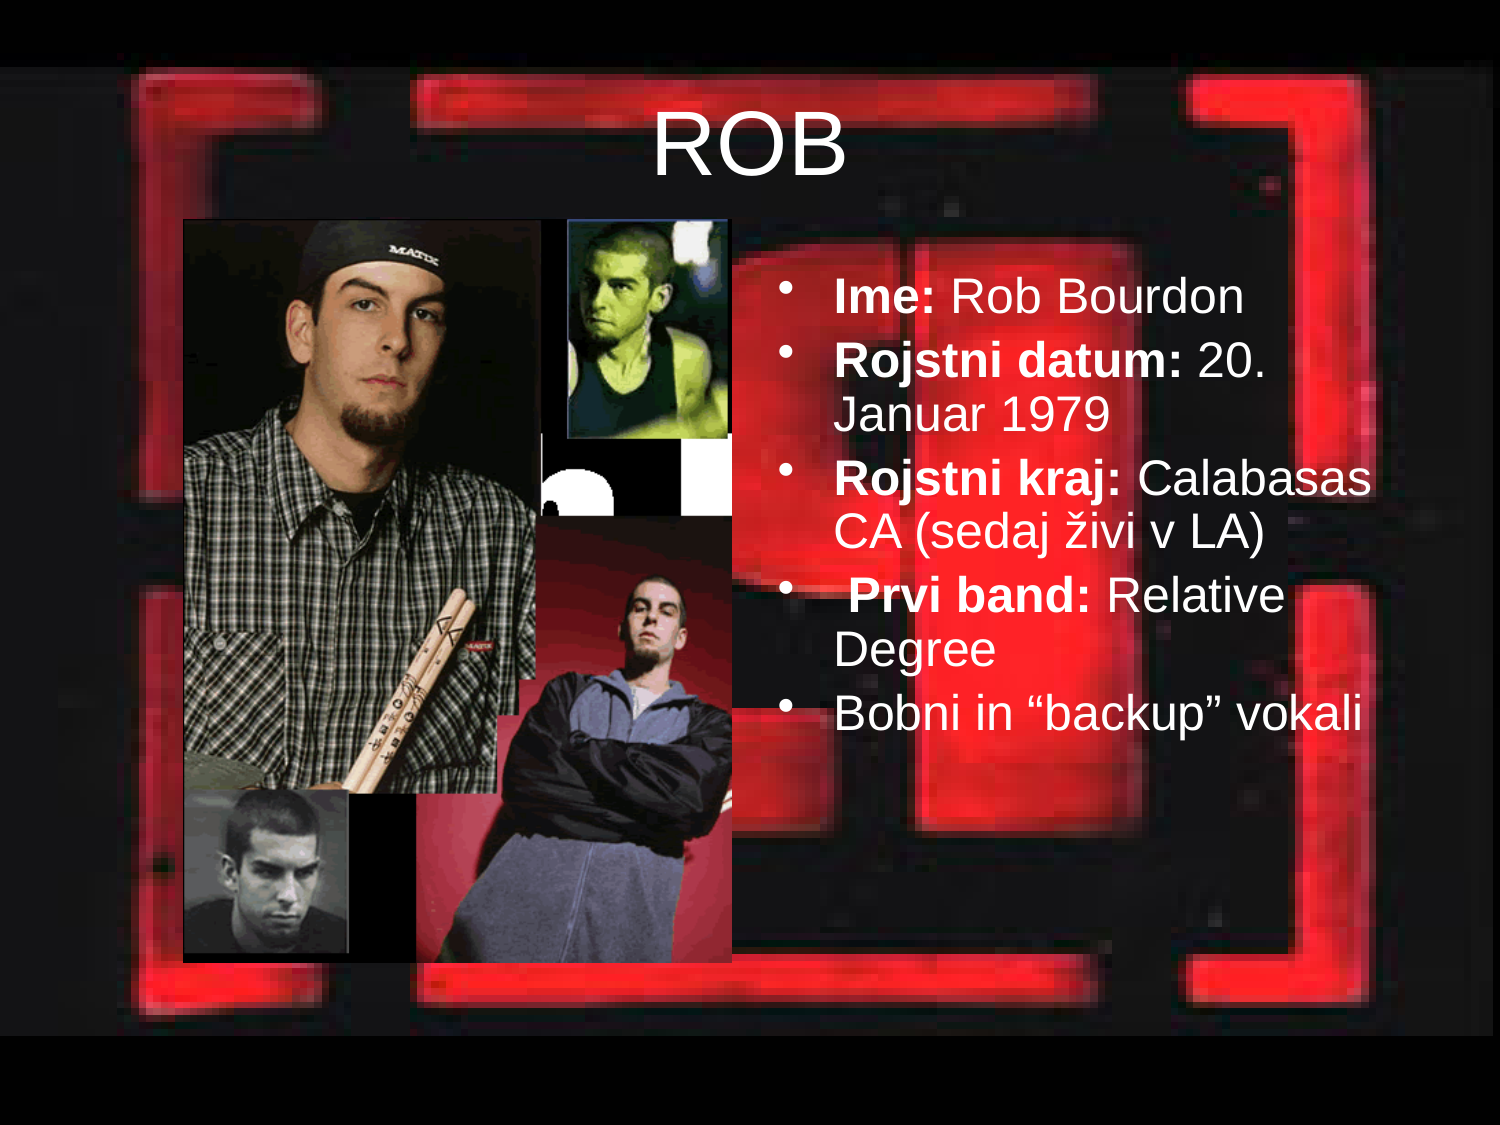

# ROB
Ime: Rob Bourdon
Rojstni datum: 20. Januar 1979
Rojstni kraj: Calabasas CA (sedaj živi v LA)
 Prvi band: Relative Degree
Bobni in “backup” vokali